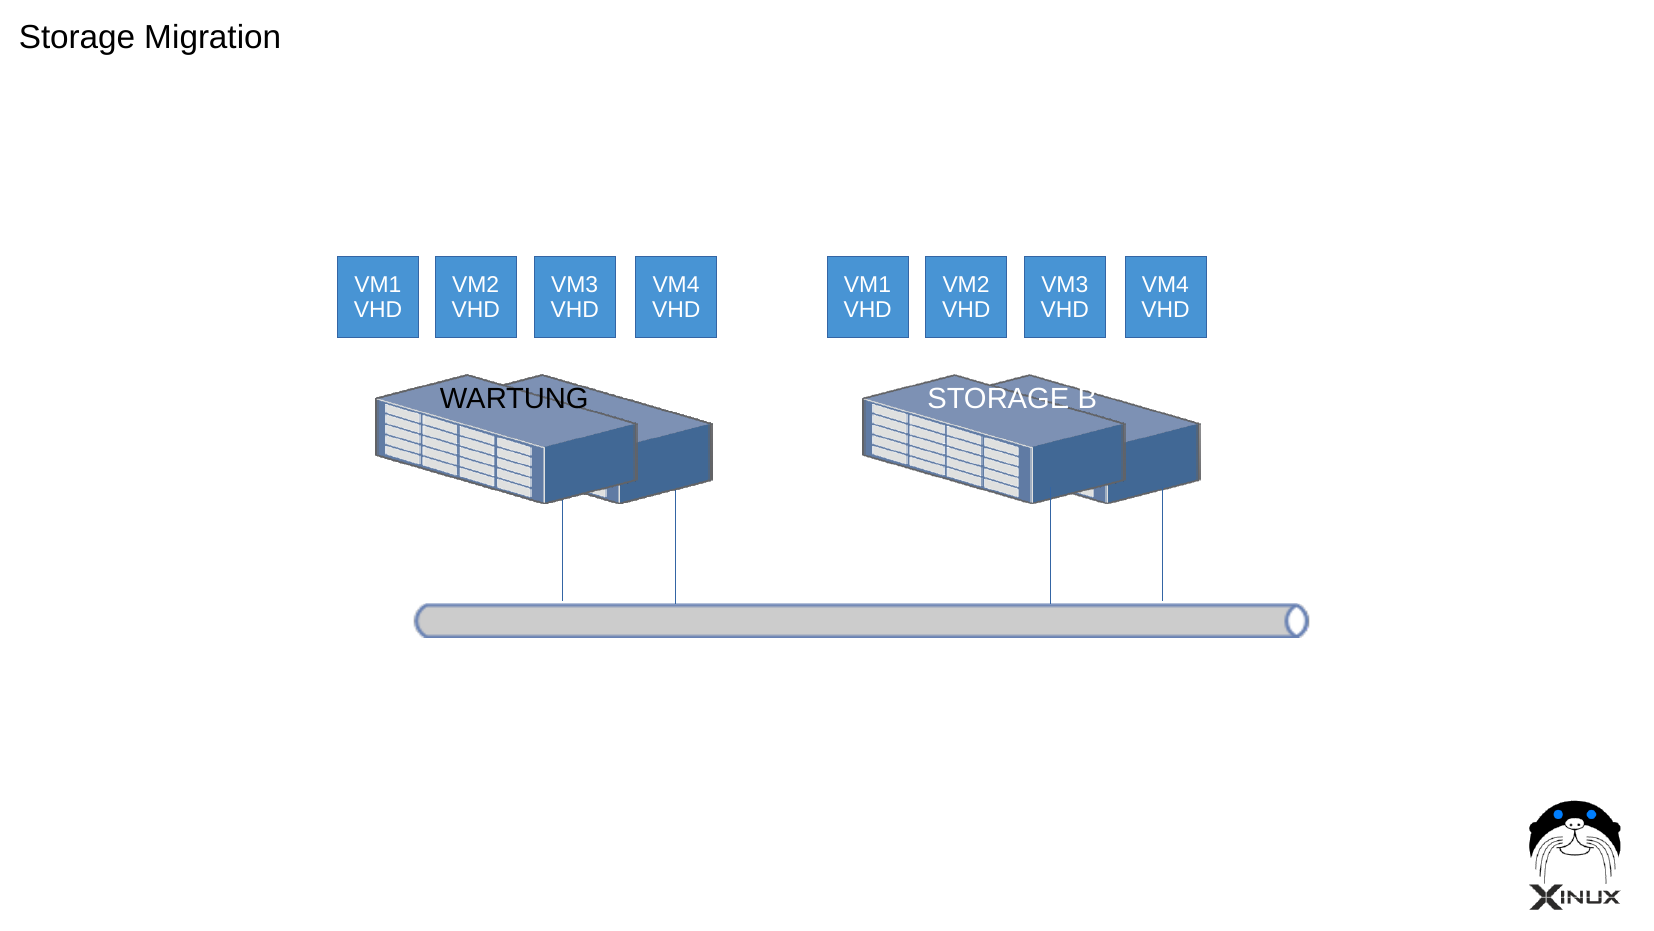

# Storage Migration
VM1
VHD
VM4
VHD
VM2
VHD
VM3
VHD
VM2
VHD
VM3
VHD
VM4
VHD
VM1
VHD
STORAGE A
WARTUNG
STORAGE B